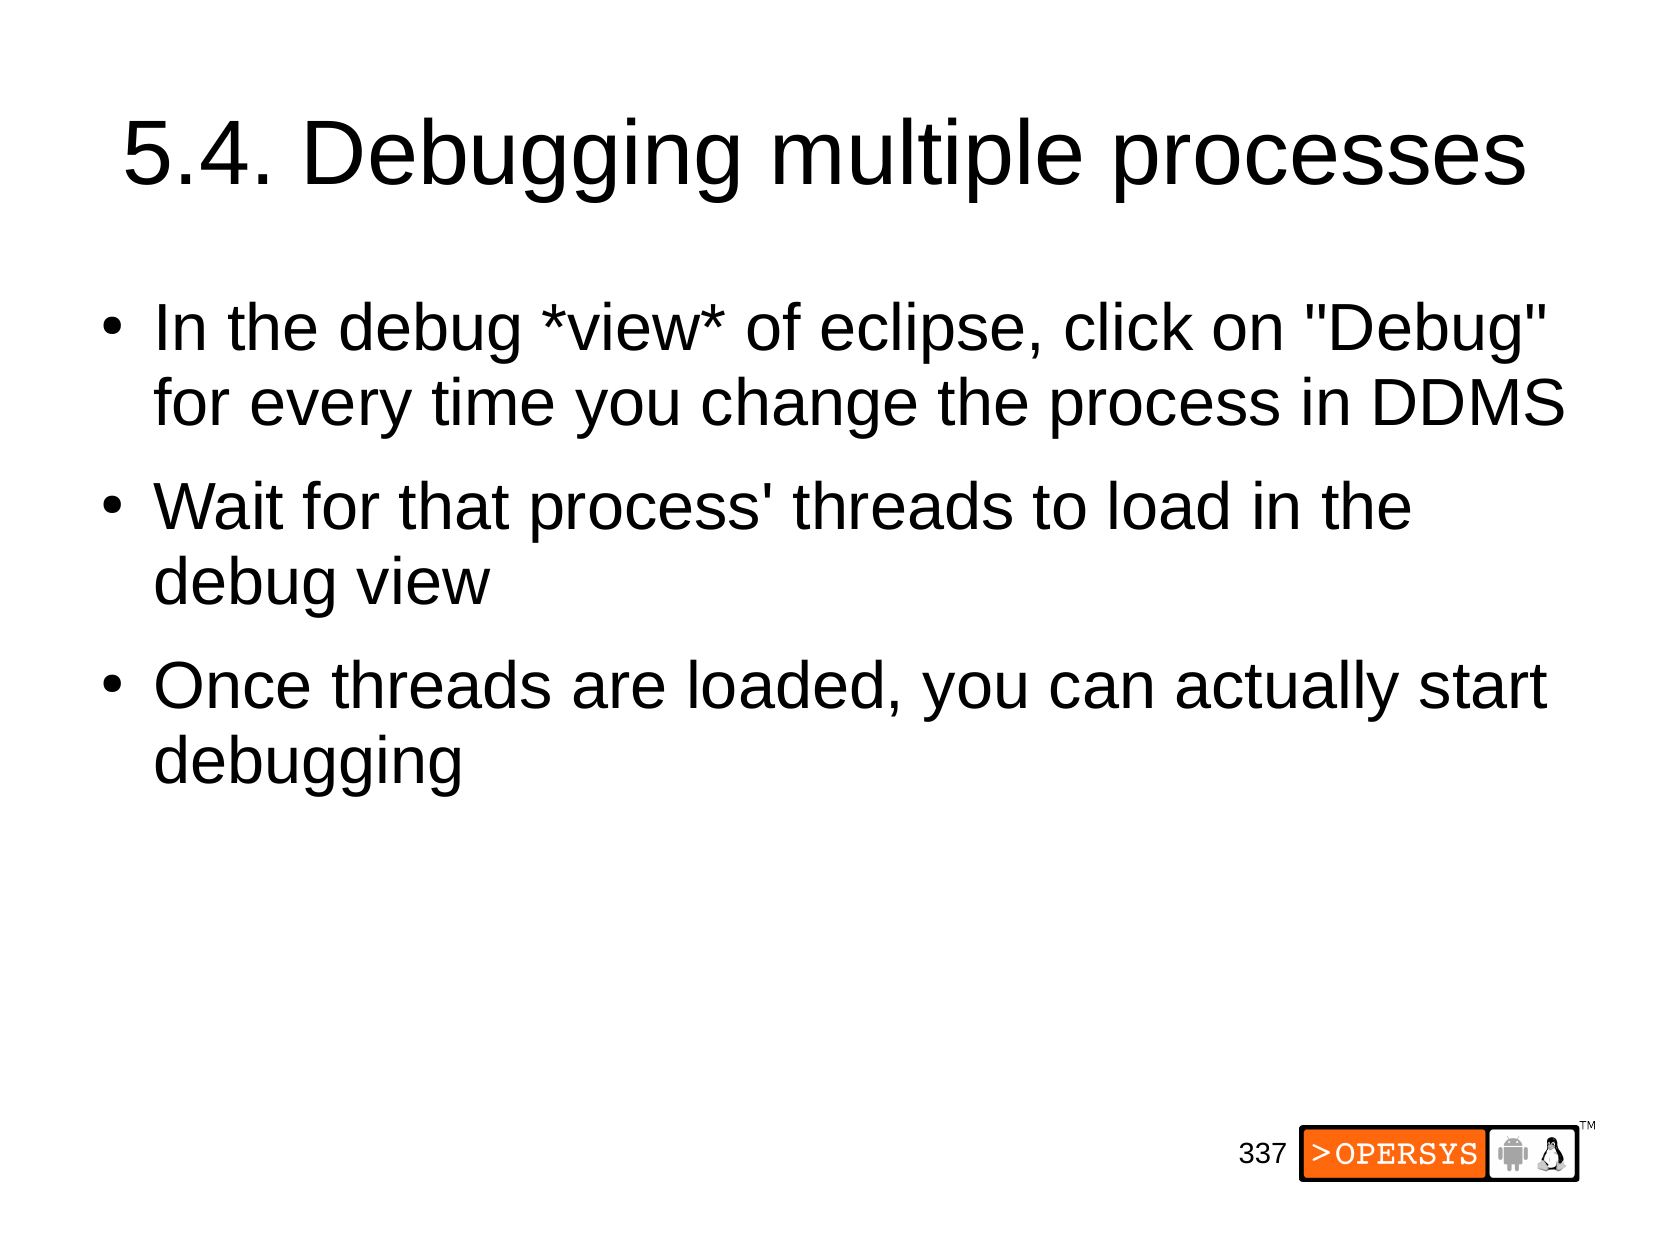

# 5.4. Debugging multiple processes
In the debug *view* of eclipse, click on "Debug" for every time you change the process in DDMS
Wait for that process' threads to load in the debug view
Once threads are loaded, you can actually start debugging